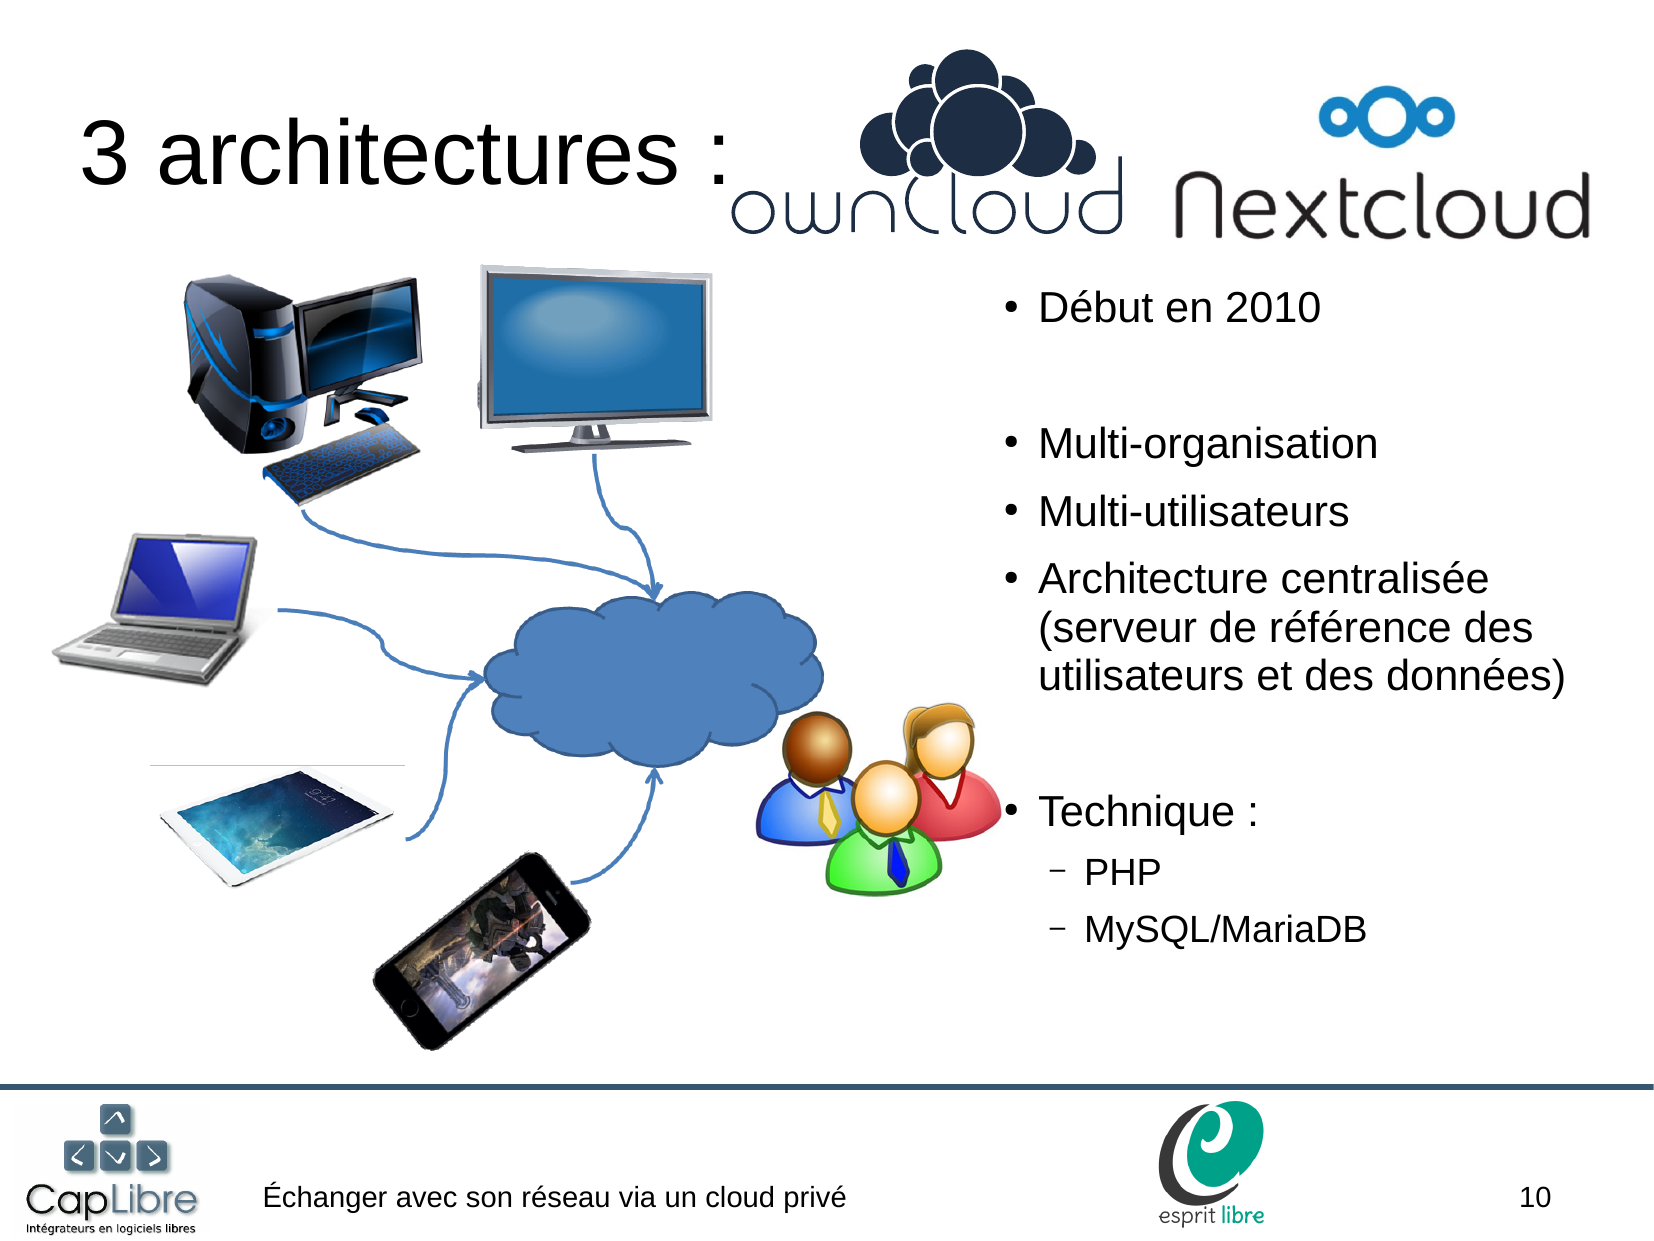

# 3 architectures :
Début en 2010
Multi-organisation
Multi-utilisateurs
Architecture centralisée (serveur de référence des utilisateurs et des données)
Technique :
PHP
MySQL/MariaDB
Échanger avec son réseau via un cloud privé